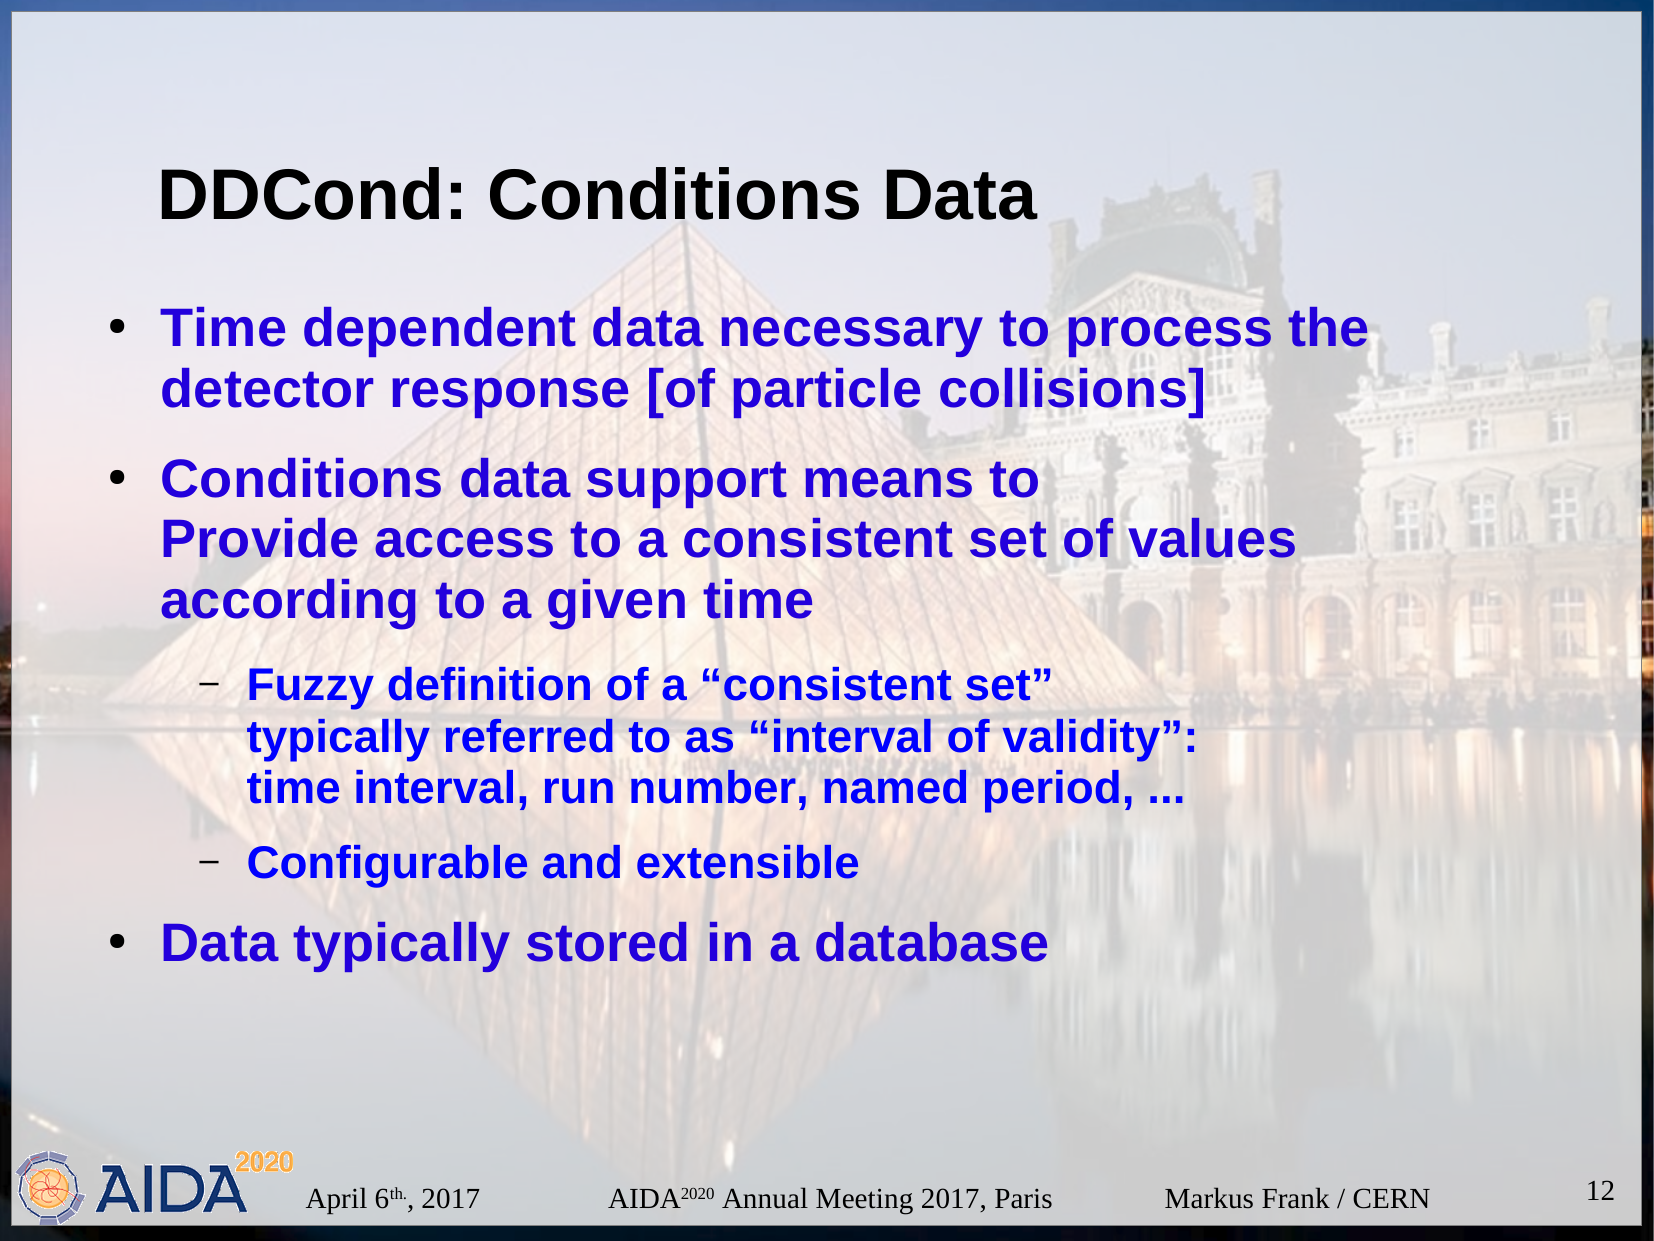

# DDCond: Conditions Data
Time dependent data necessary to process the detector response [of particle collisions]
Conditions data support means to
Provide access to a consistent set of values according to a given time
Fuzzy definition of a “consistent set”
typically referred to as “interval of validity”:
time interval, run number, named period, ...
Configurable and extensible
Data typically stored in a database
12
February, 4th. 2014
CLIC Workshop at CERN, Markus Frank / CERN